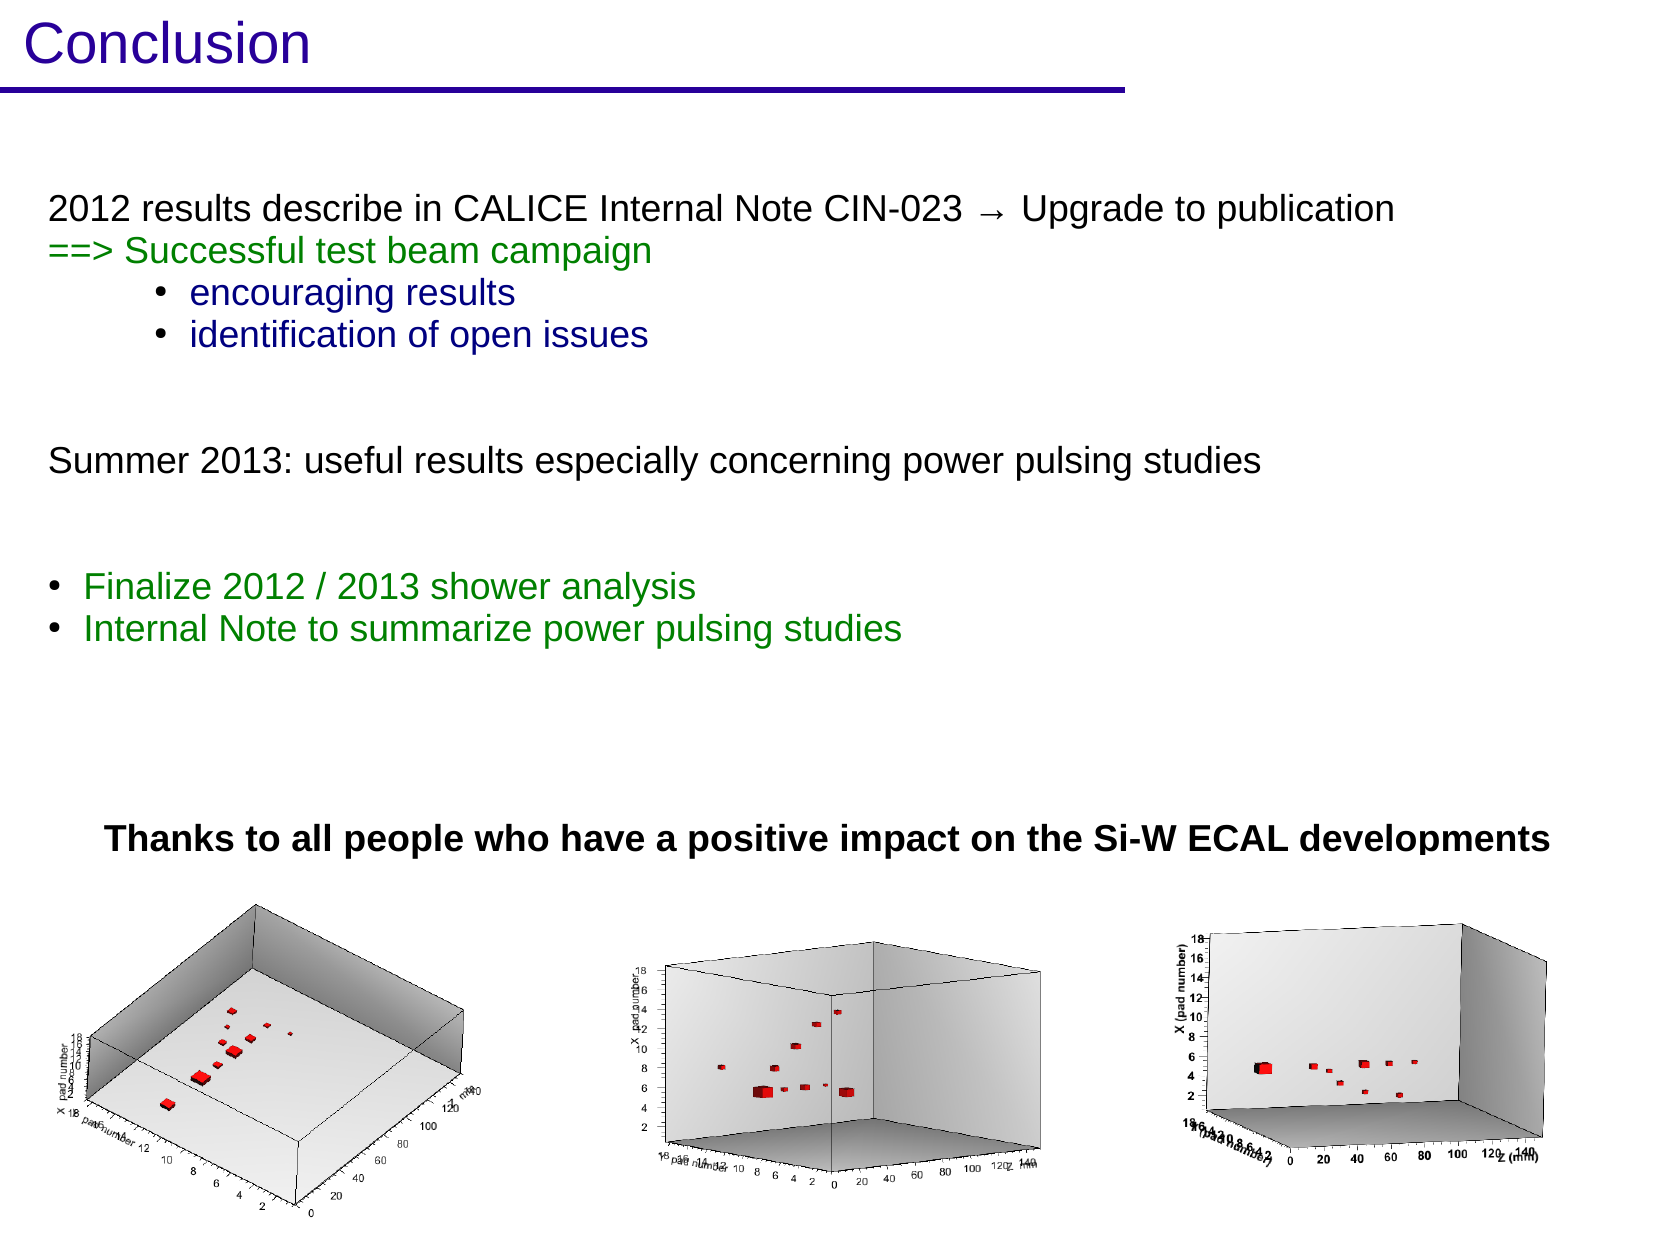

# Conclusion
2012 results describe in CALICE Internal Note CIN-023 → Upgrade to publication
==> Successful test beam campaign
encouraging results
identification of open issues
Summer 2013: useful results especially concerning power pulsing studies
Finalize 2012 / 2013 shower analysis
Internal Note to summarize power pulsing studies
Thanks to all people who have a positive impact on the Si-W ECAL developments